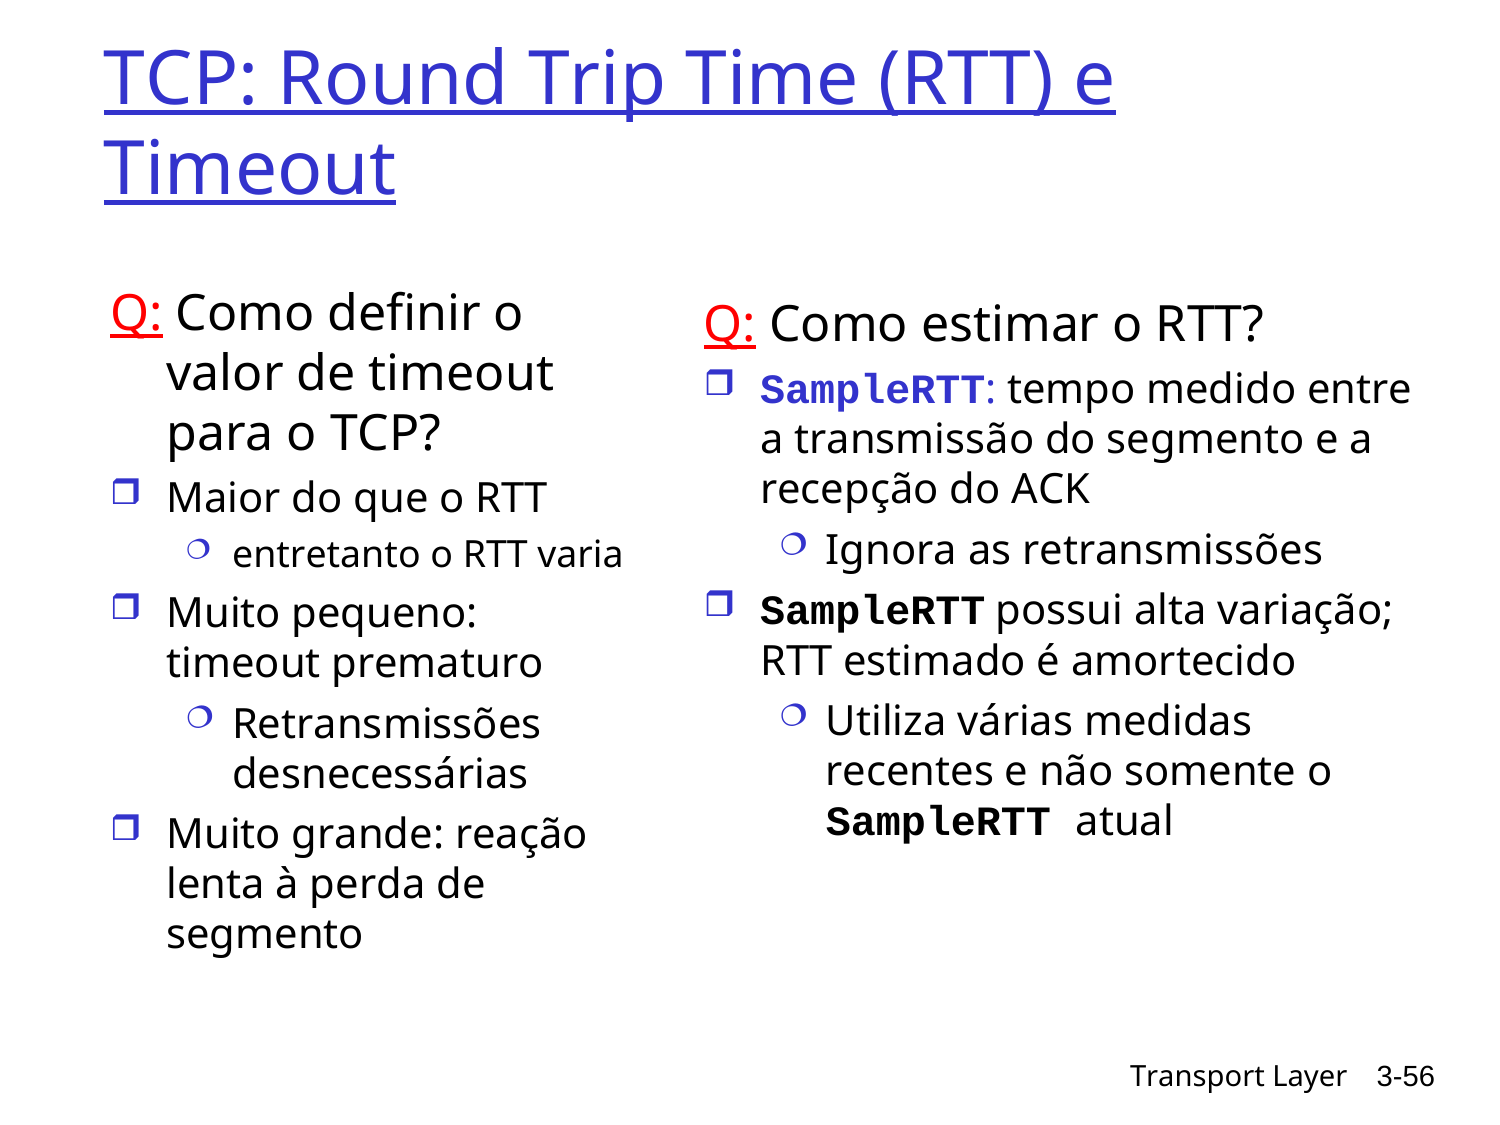

# TCP: Round Trip Time (RTT) e Timeout
Q: Como definir o valor de timeout para o TCP?
Maior do que o RTT
entretanto o RTT varia
Muito pequeno: timeout prematuro
Retransmissões desnecessárias
Muito grande: reação lenta à perda de segmento
Q: Como estimar o RTT?
SampleRTT: tempo medido entre a transmissão do segmento e a recepção do ACK
Ignora as retransmissões
SampleRTT possui alta variação; RTT estimado é amortecido
Utiliza várias medidas recentes e não somente o SampleRTT atual
Transport Layer